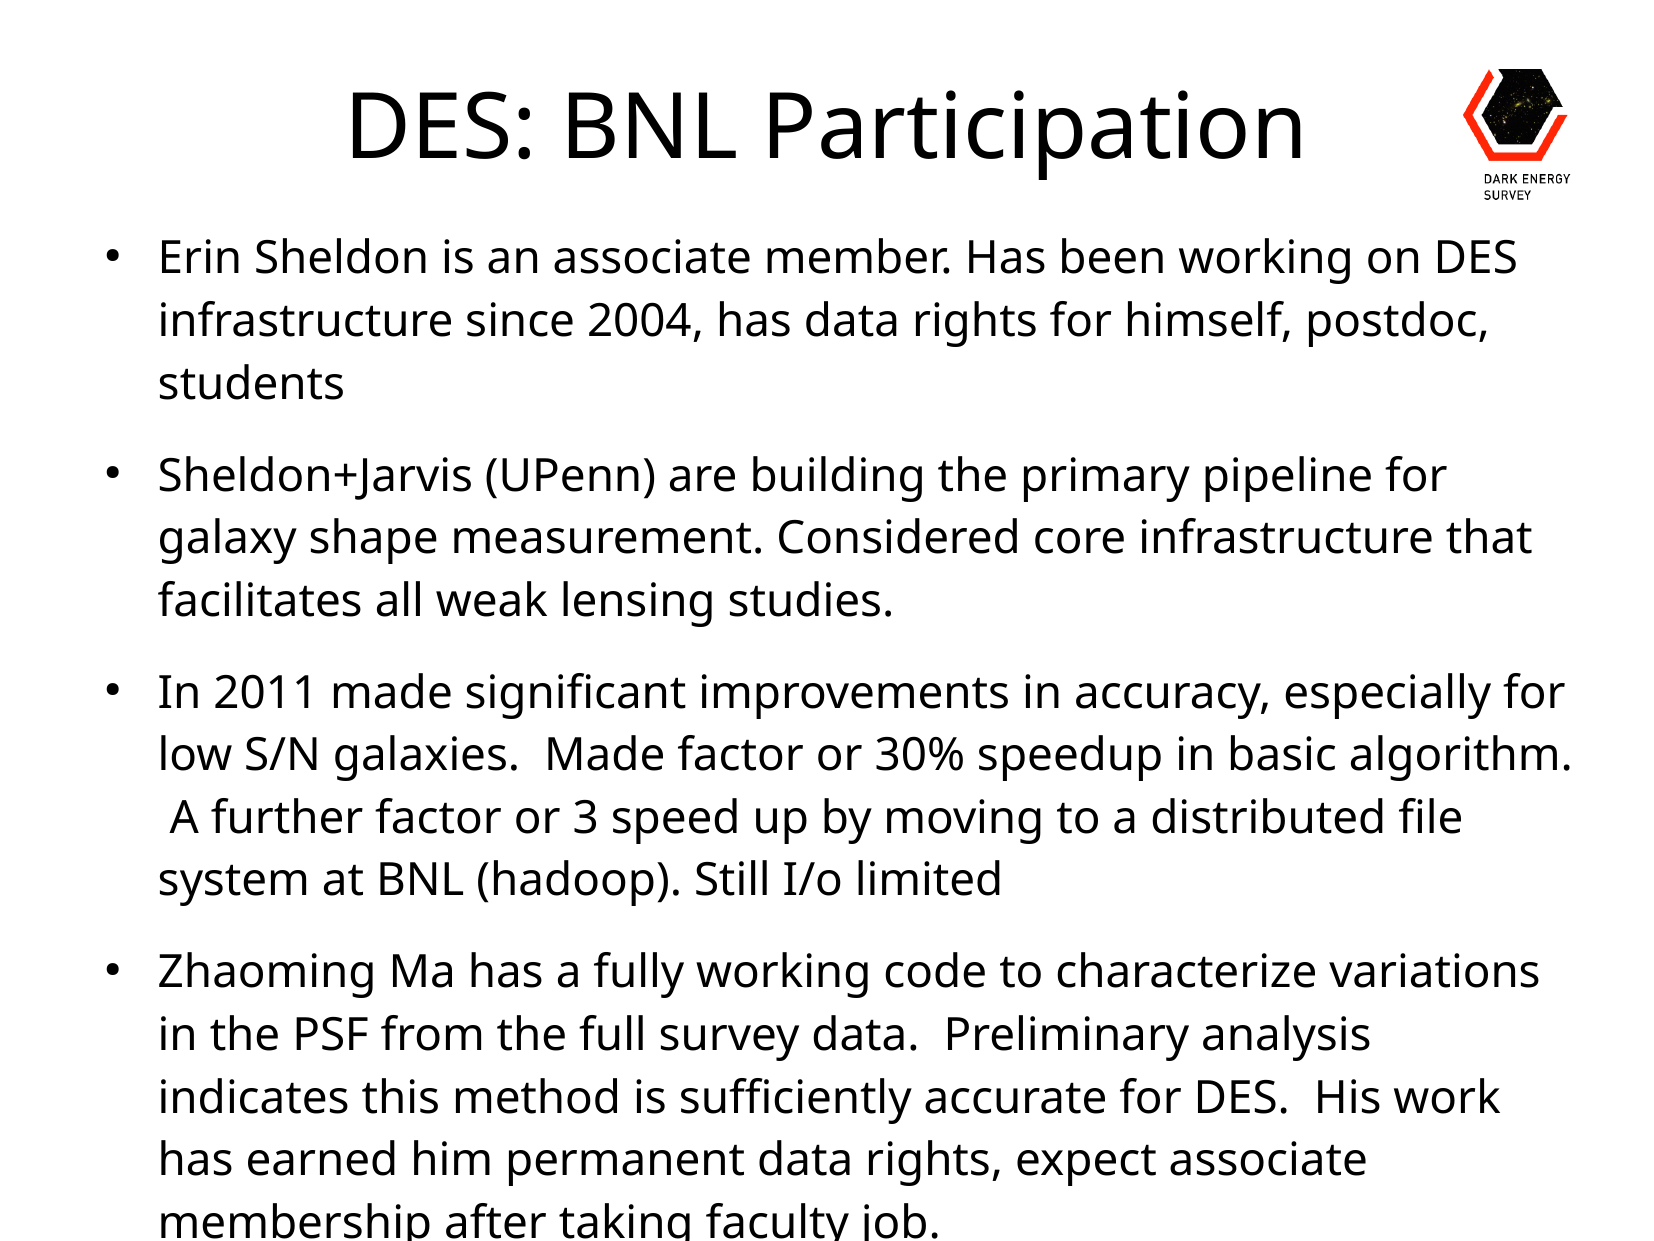

# DES: BNL Participation
Erin Sheldon is an associate member. Has been working on DES infrastructure since 2004, has data rights for himself, postdoc, students
Sheldon+Jarvis (UPenn) are building the primary pipeline for galaxy shape measurement. Considered core infrastructure that facilitates all weak lensing studies.
In 2011 made significant improvements in accuracy, especially for low S/N galaxies. Made factor or 30% speedup in basic algorithm. A further factor or 3 speed up by moving to a distributed file system at BNL (hadoop). Still I/o limited
Zhaoming Ma has a fully working code to characterize variations in the PSF from the full survey data. Preliminary analysis indicates this method is sufficiently accurate for DES. His work has earned him permanent data rights, expect associate membership after taking faculty job.